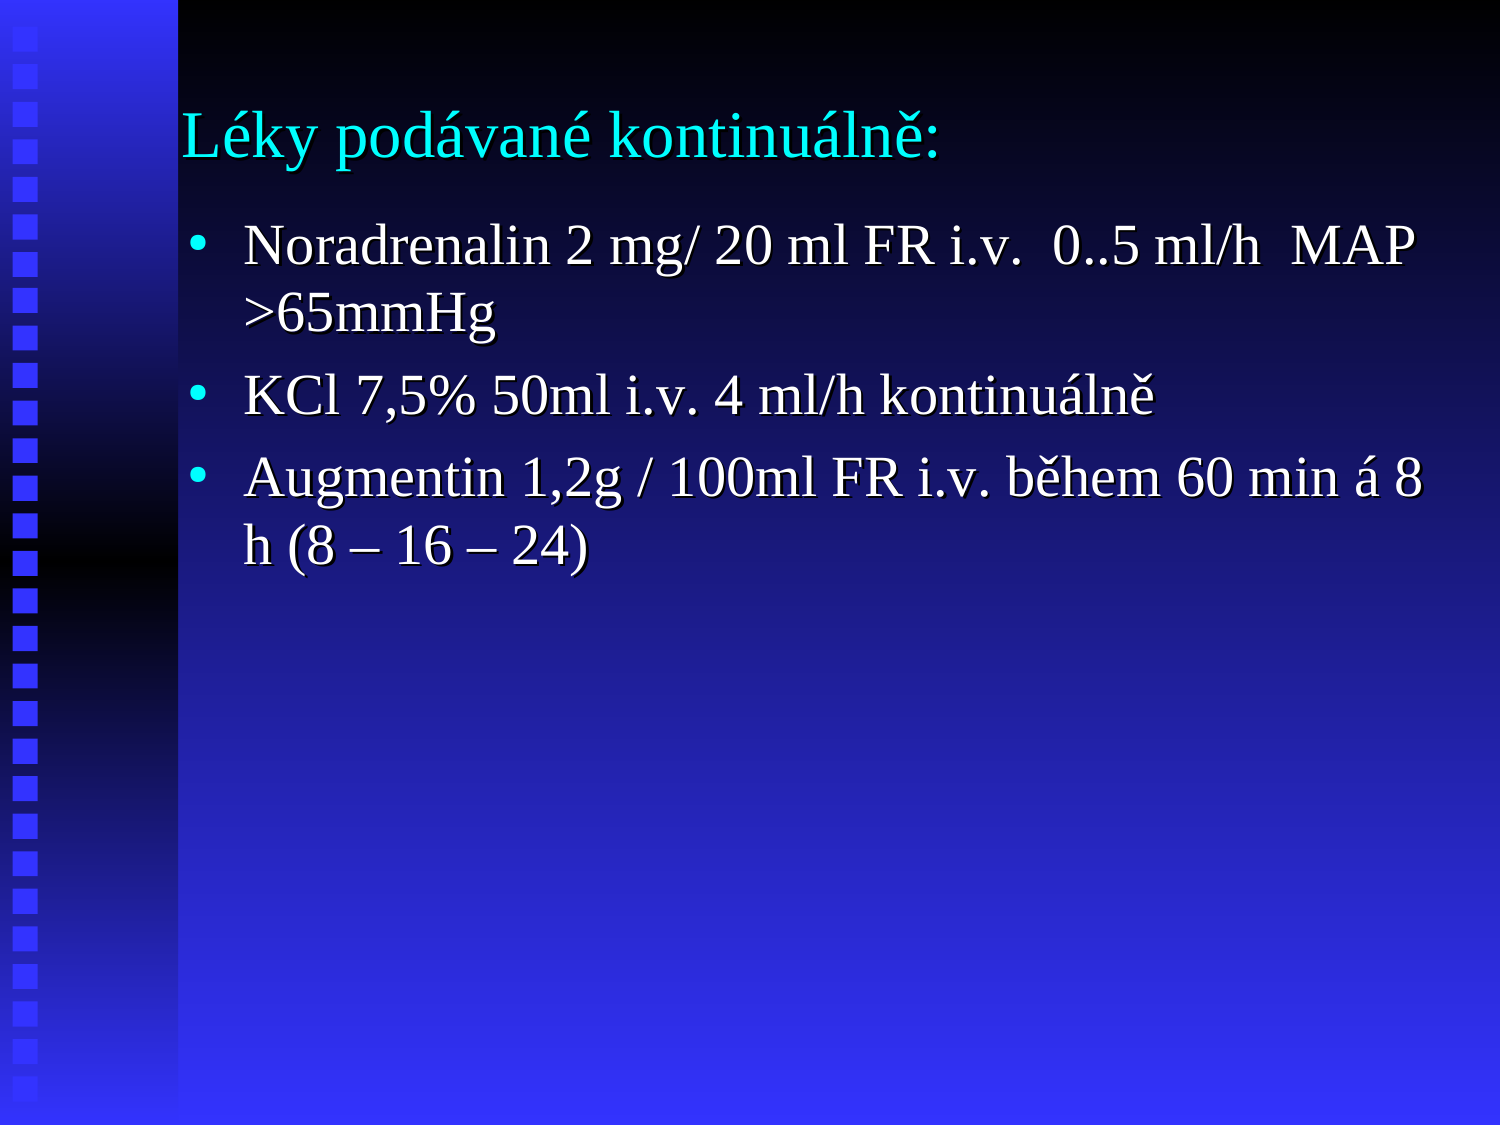

# Léky podávané kontinuálně:
Noradrenalin 2 mg/ 20 ml FR i.v. 0..5 ml/h MAP >65mmHg
KCl 7,5% 50ml i.v. 4 ml/h kontinuálně
Augmentin 1,2g / 100ml FR i.v. během 60 min á 8 h (8 – 16 – 24)